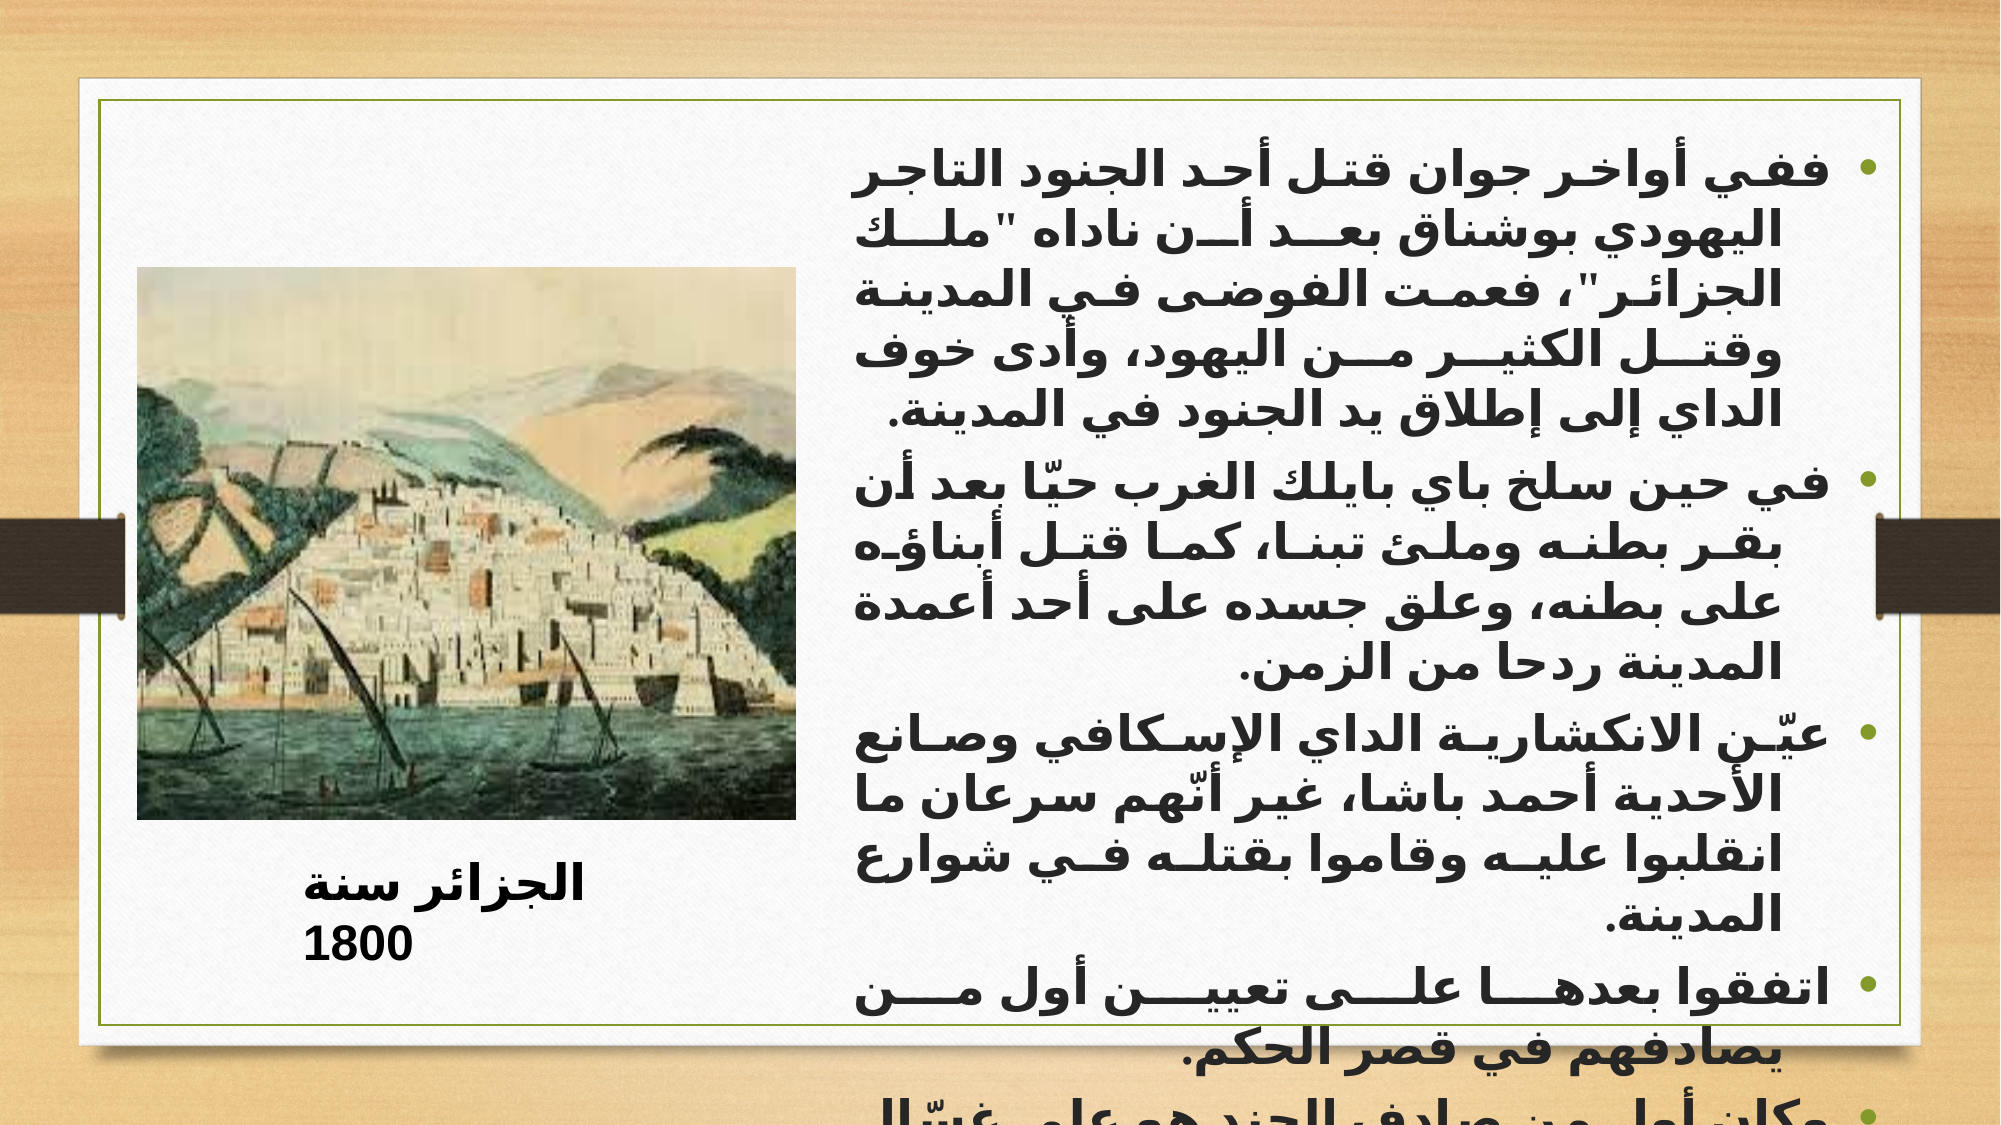

ففي أواخر جوان قتل أحد الجنود التاجر اليهودي بوشناق بعد أن ناداه "ملك الجزائر"، فعمت الفوضى في المدينة وقتل الكثير من اليهود، وأدى خوف الداي إلى إطلاق يد الجنود في المدينة.
في حين سلخ باي بايلك الغرب حيّا بعد أن بقر بطنه وملئ تبنا، كما قتل أبناؤه على بطنه، وعلق جسده على أحد أعمدة المدينة ردحا من الزمن.
عيّن الانكشارية الداي الإسكافي وصانع الأحدية أحمد باشا، غير أنّهم سرعان ما انقلبوا عليه وقاموا بقتله في شوارع المدينة.
اتفقوا بعدها على تعيين أول من يصادفهم في قصر الحكم.
وكان أول من صادف الجند هو علي غسّال الموتى، الذي اعتلى العرش غير أنه لم يمضي على تنصيبه سوى أربعة أشهر حتى عادوا واغتالوه مثل سابقه
الجزائر سنة 1800